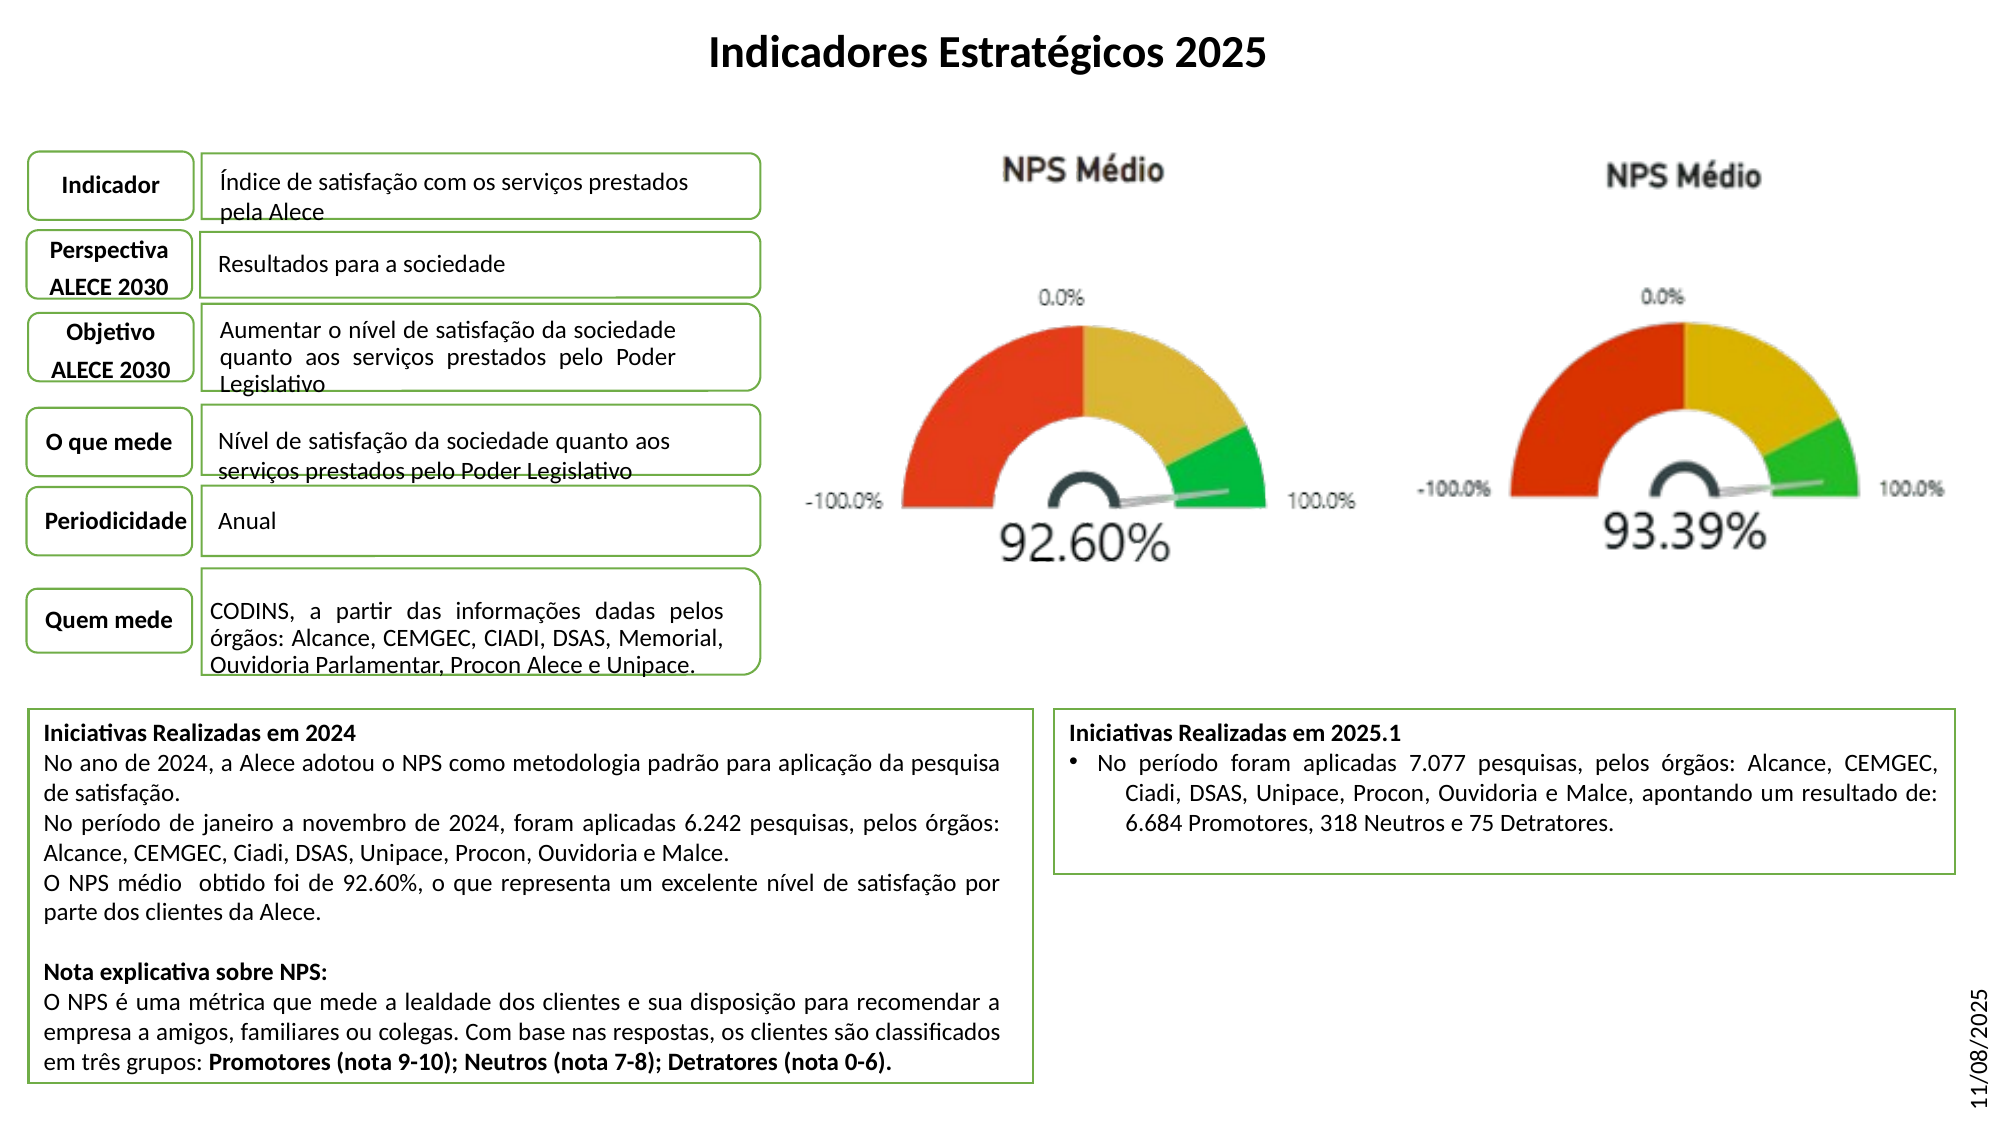

# Indicadores Estratégicos 2025
Indicador
Índice de satisfação com os serviços prestados pela Alece
Perspectiva
ALECE 2030
Resultados para a sociedade
Aumentar o nível de satisfação da sociedade quanto aos serviços prestados pelo Poder Legislativo
Objetivo
ALECE 2030
Nível de satisfação da sociedade quanto aos serviços prestados pelo Poder Legislativo
O que mede
Anual
Periodicidade
CODINS, a partir das informações dadas pelos órgãos: Alcance, CEMGEC, CIADI, DSAS, Memorial, Ouvidoria Parlamentar, Procon Alece e Unipace.
Quem mede
Iniciativas Realizadas em 2024
No ano de 2024, a Alece adotou o NPS como metodologia padrão para aplicação da pesquisa de satisfação.
No período de janeiro a novembro de 2024, foram aplicadas 6.242 pesquisas, pelos órgãos: Alcance, CEMGEC, Ciadi, DSAS, Unipace, Procon, Ouvidoria e Malce.
O NPS médio obtido foi de 92.60%, o que representa um excelente nível de satisfação por parte dos clientes da Alece.
Nota explicativa sobre NPS:
O NPS é uma métrica que mede a lealdade dos clientes e sua disposição para recomendar a empresa a amigos, familiares ou colegas. Com base nas respostas, os clientes são classificados em três grupos: Promotores (nota 9-10); Neutros (nota 7-8); Detratores (nota 0-6).
Iniciativas Realizadas em 2025.1
No período foram aplicadas 7.077 pesquisas, pelos órgãos: Alcance, CEMGEC, Ciadi, DSAS, Unipace, Procon, Ouvidoria e Malce, apontando um resultado de: 6.684 Promotores, 318 Neutros e 75 Detratores.
11/08/2025